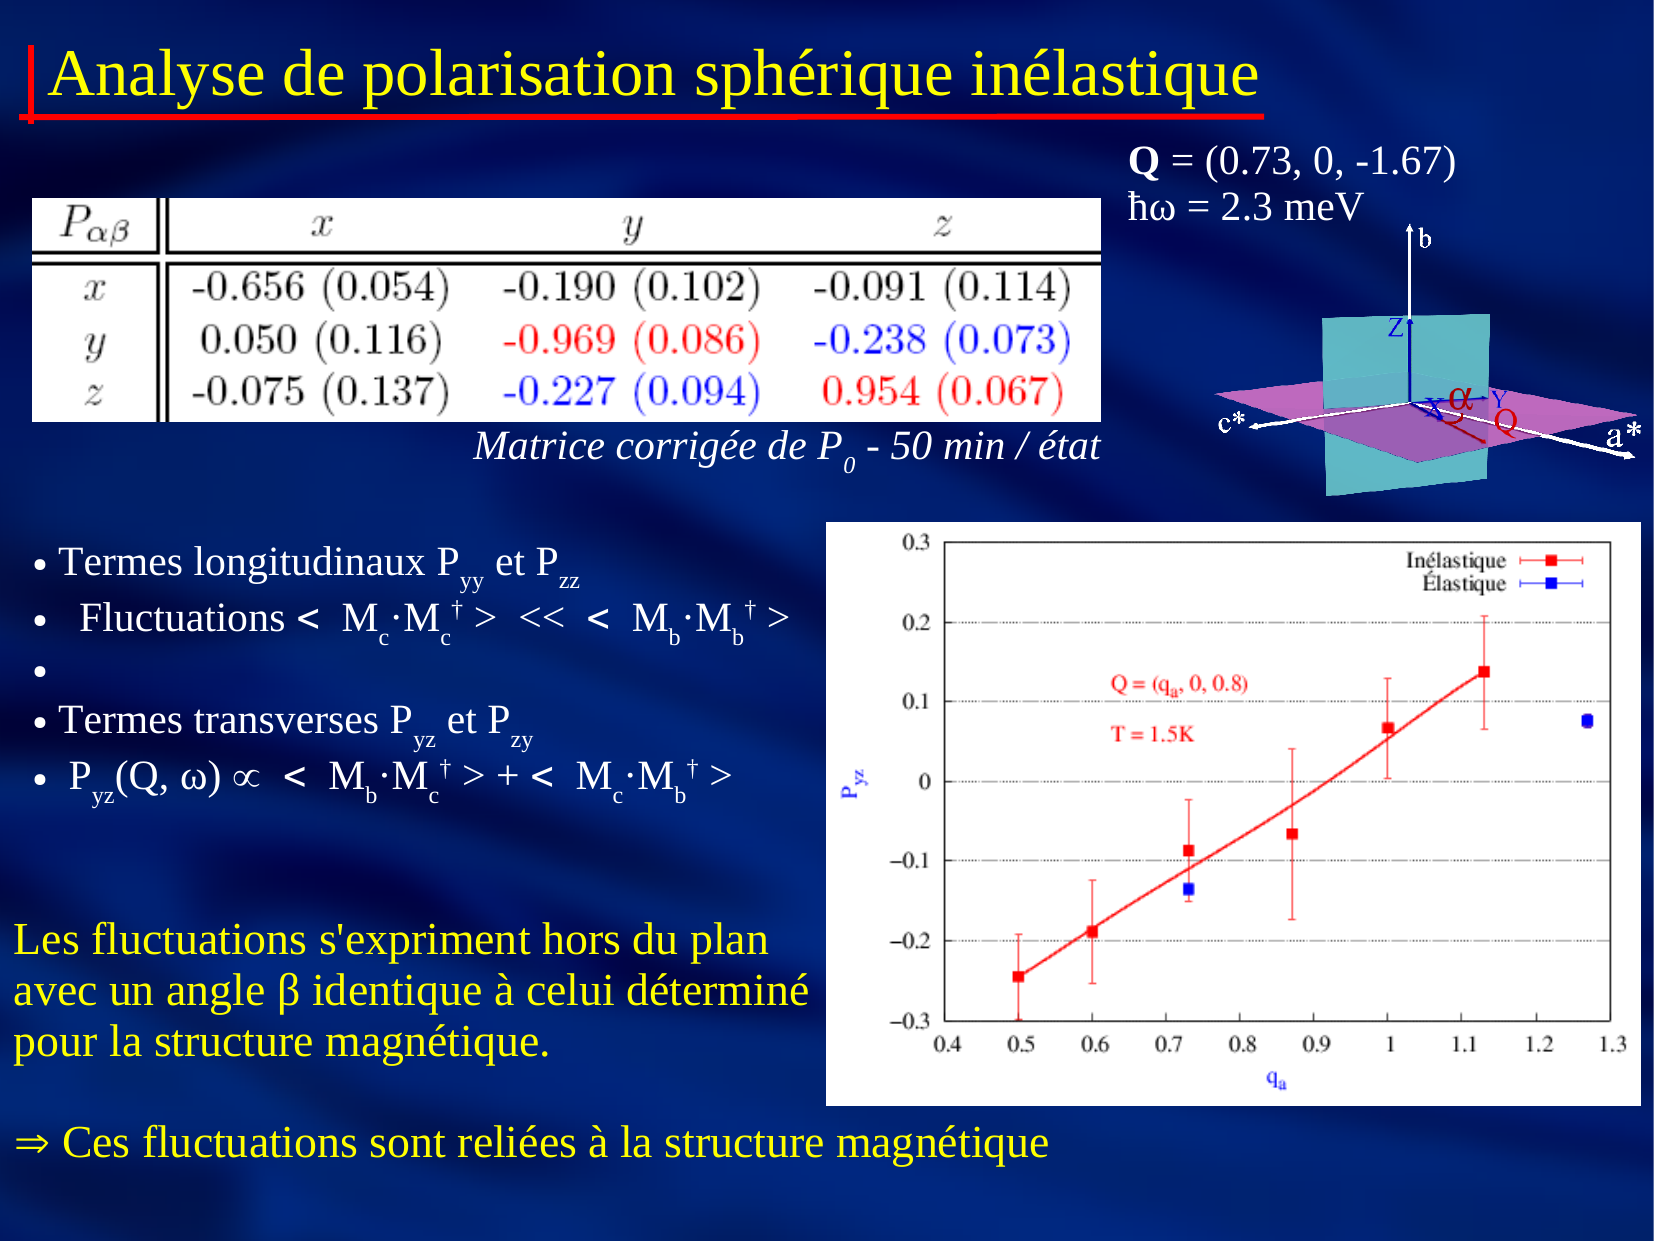

Analyse de polarisation sphérique inélastique
Q = (0.73, 0, -1.67)
ħω = 2.3 meV
Matrice corrigée de P0 - 50 min / état
 Termes longitudinaux Pyy et Pzz
 Fluctuations < Mc·Mc† > << < Mb·Mb† >
 Termes transverses Pyz et Pzy
 Pyz(Q, ω)  < Mb·Mc† > + < Mc·Mb† >
Les fluctuations s'expriment hors du plan
avec un angle β identique à celui déterminé
pour la structure magnétique.
 Ces fluctuations sont reliées à la structure magnétique